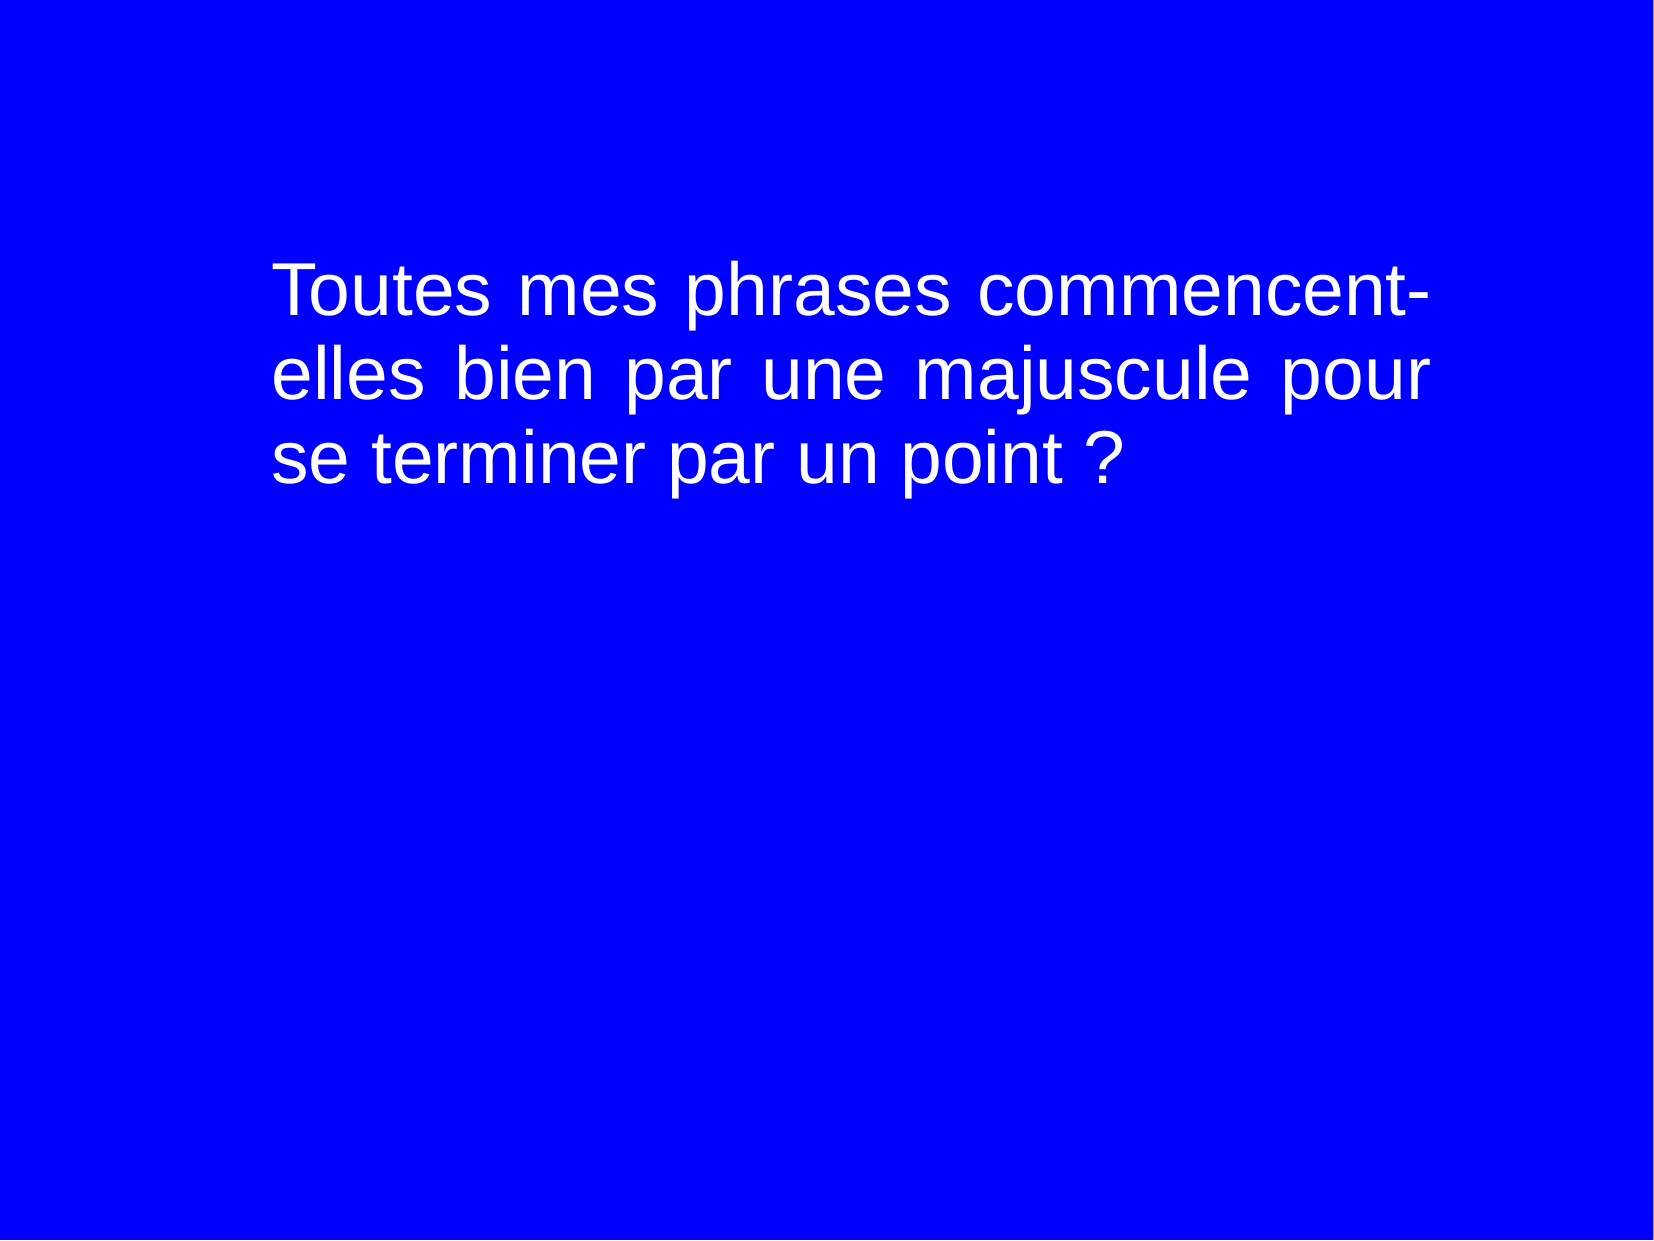

Toutes mes phrases commencent-elles bien par une majuscule pour se terminer par un point ?